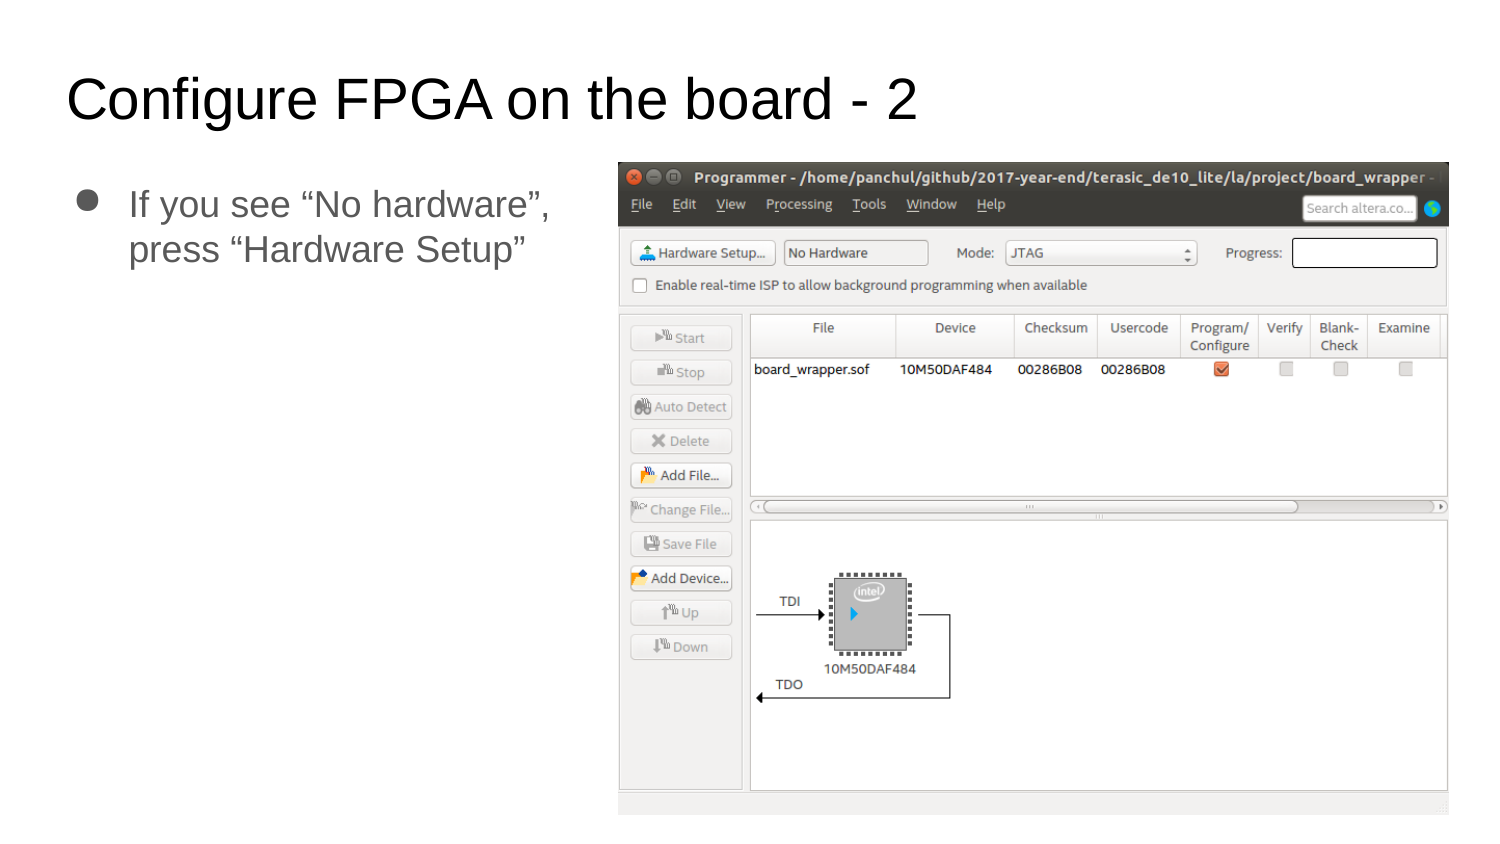

# Configure FPGA on the board - 2
If you see “No hardware”, press “Hardware Setup”